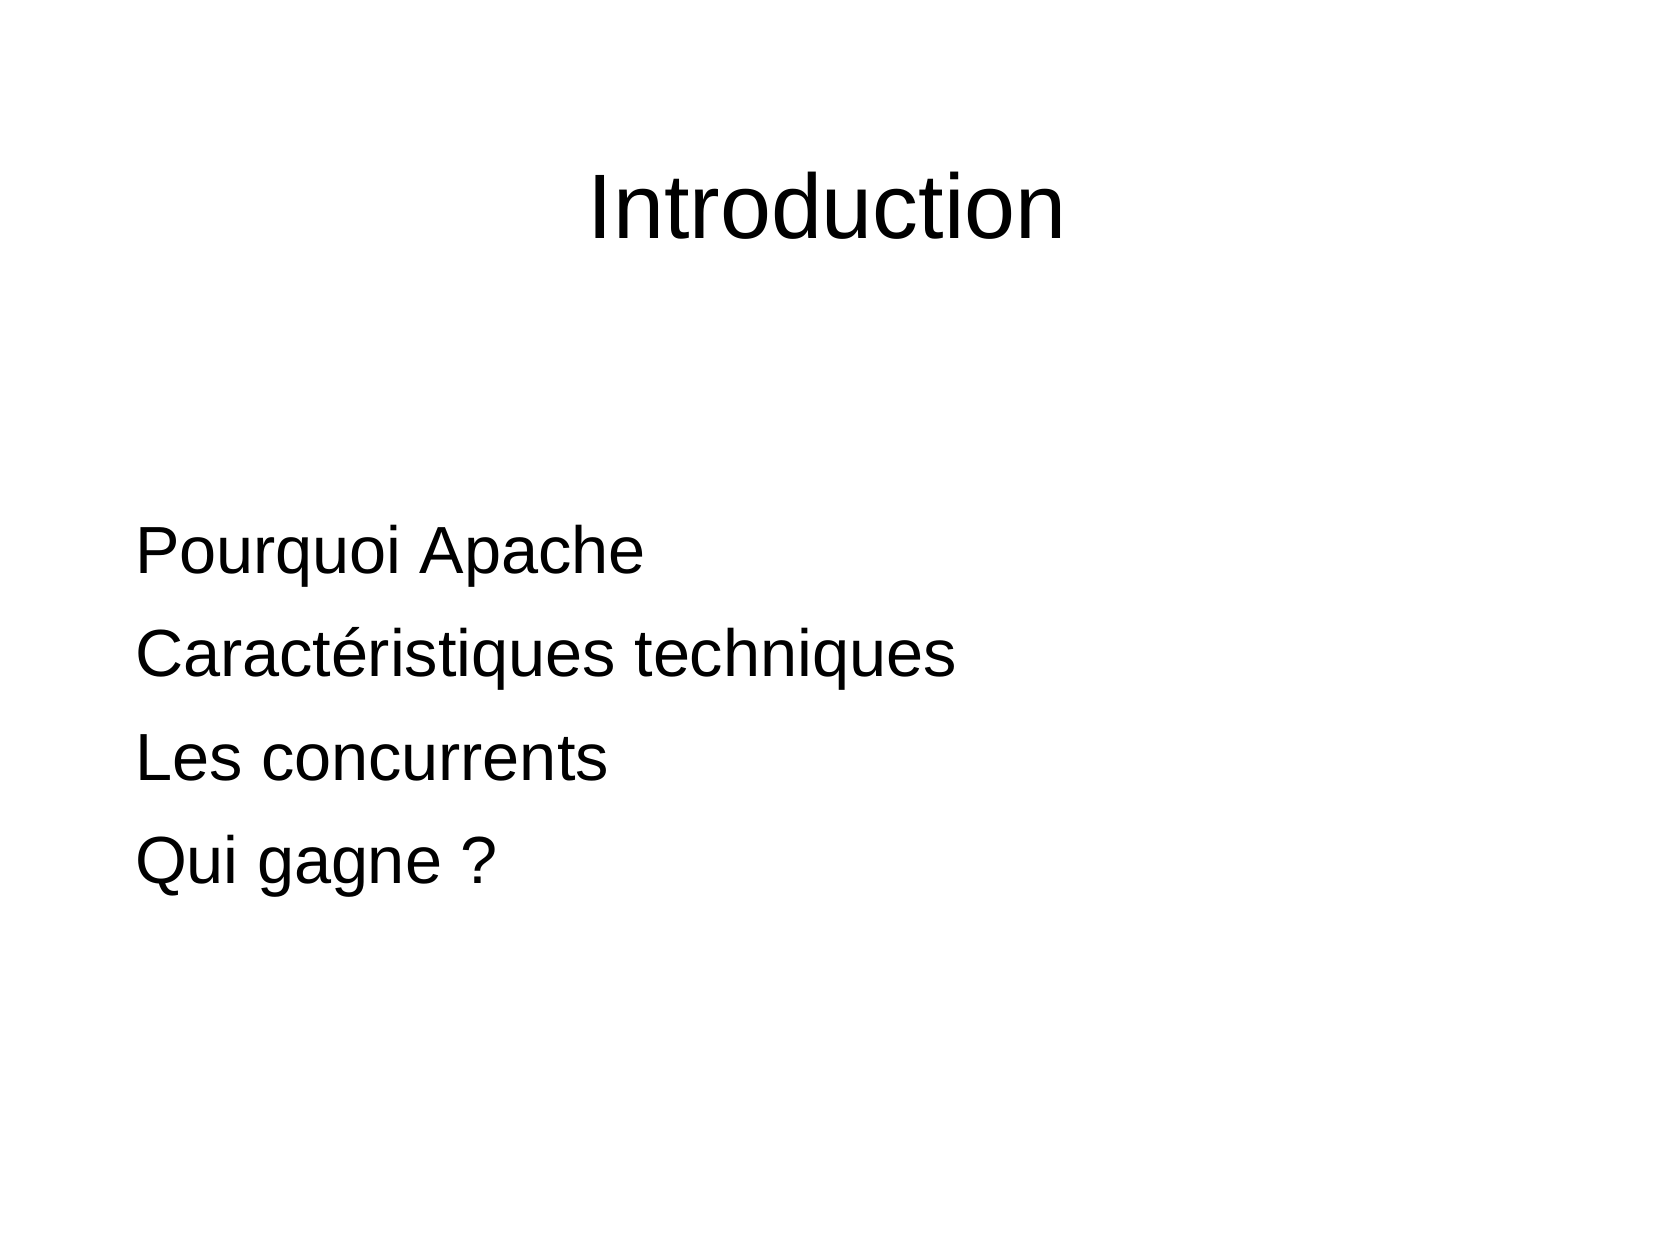

# Introduction
Pourquoi Apache
Caractéristiques techniques
Les concurrents
Qui gagne ?